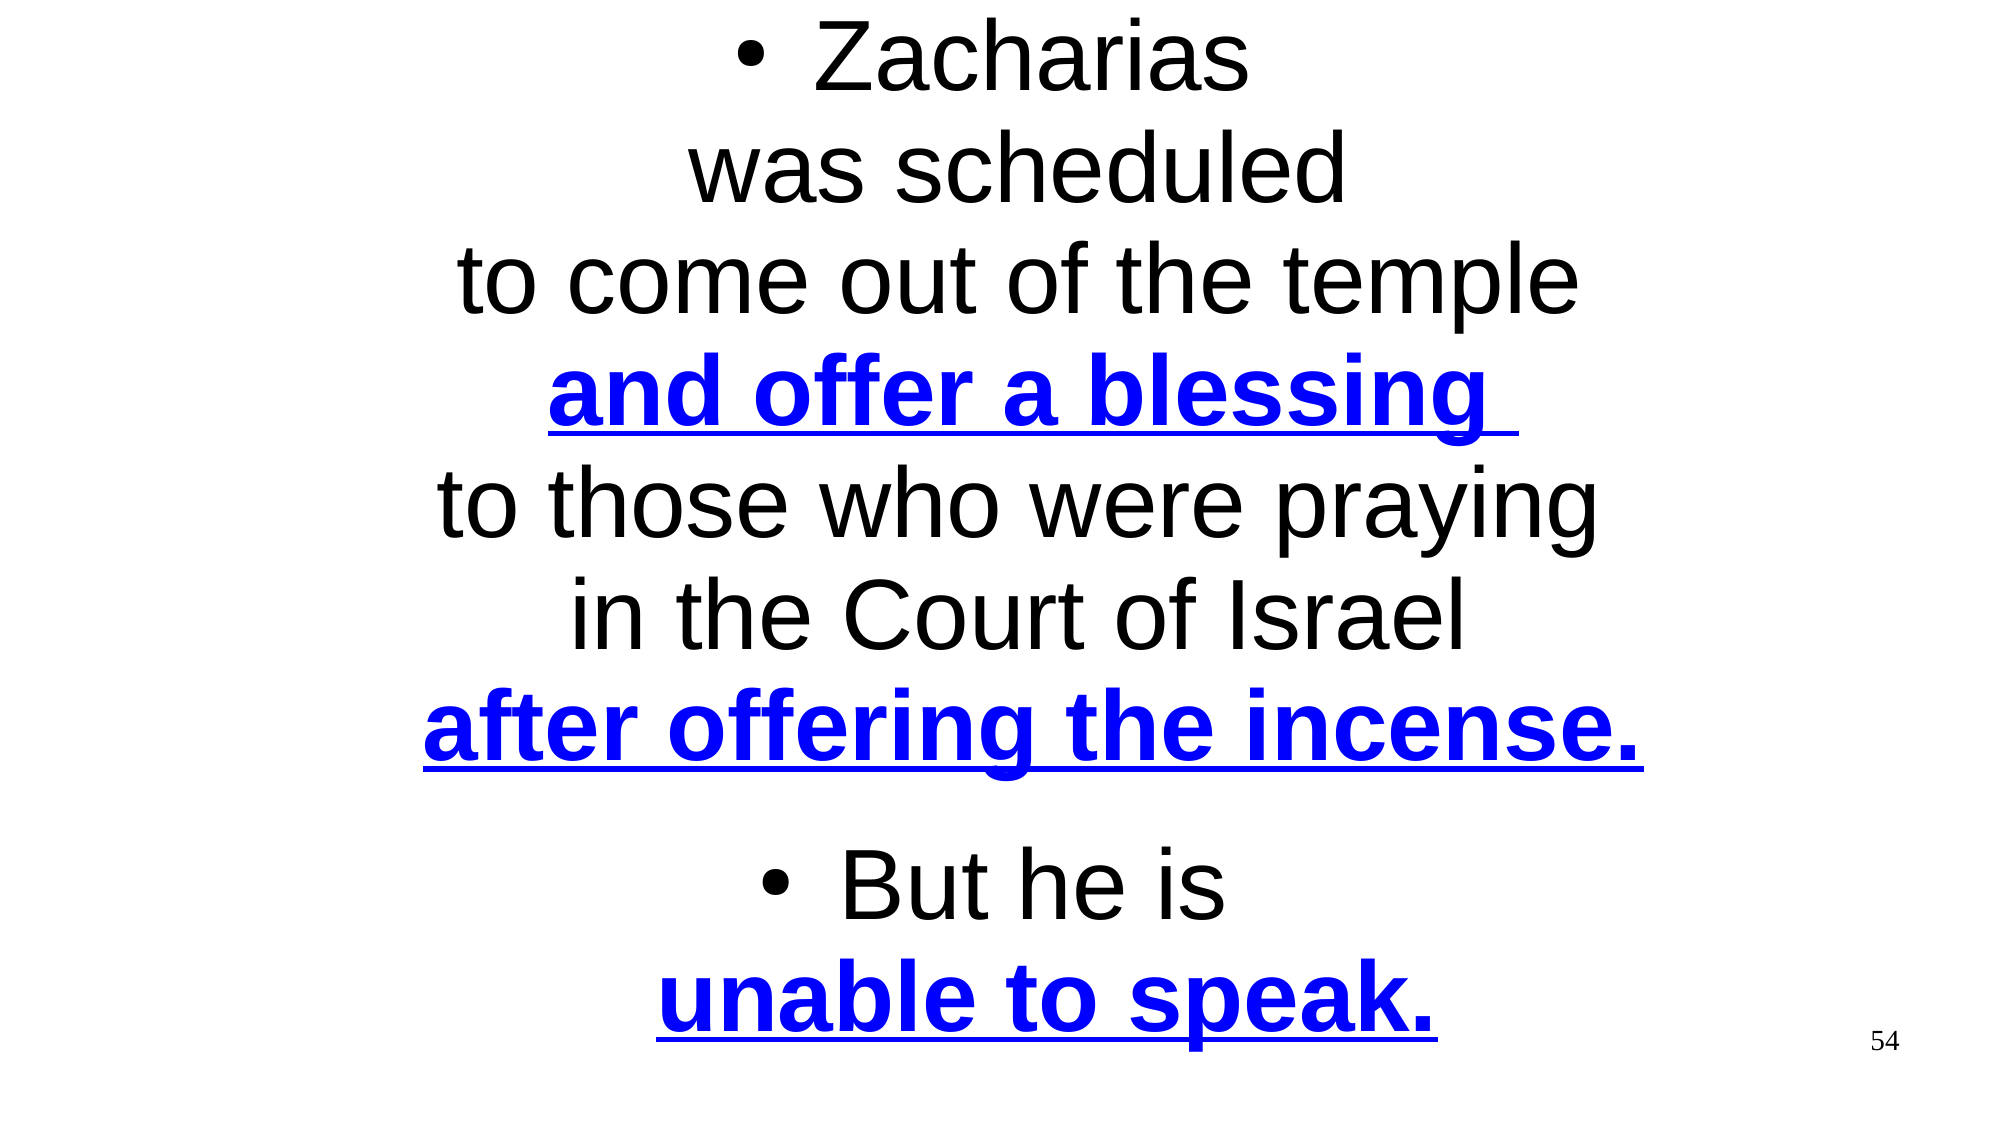

# Zacharias was scheduled to come out of the temple and offer a blessing to those who were praying in the Court of Israel after offering the incense.
 But he is
 unable to speak.
54